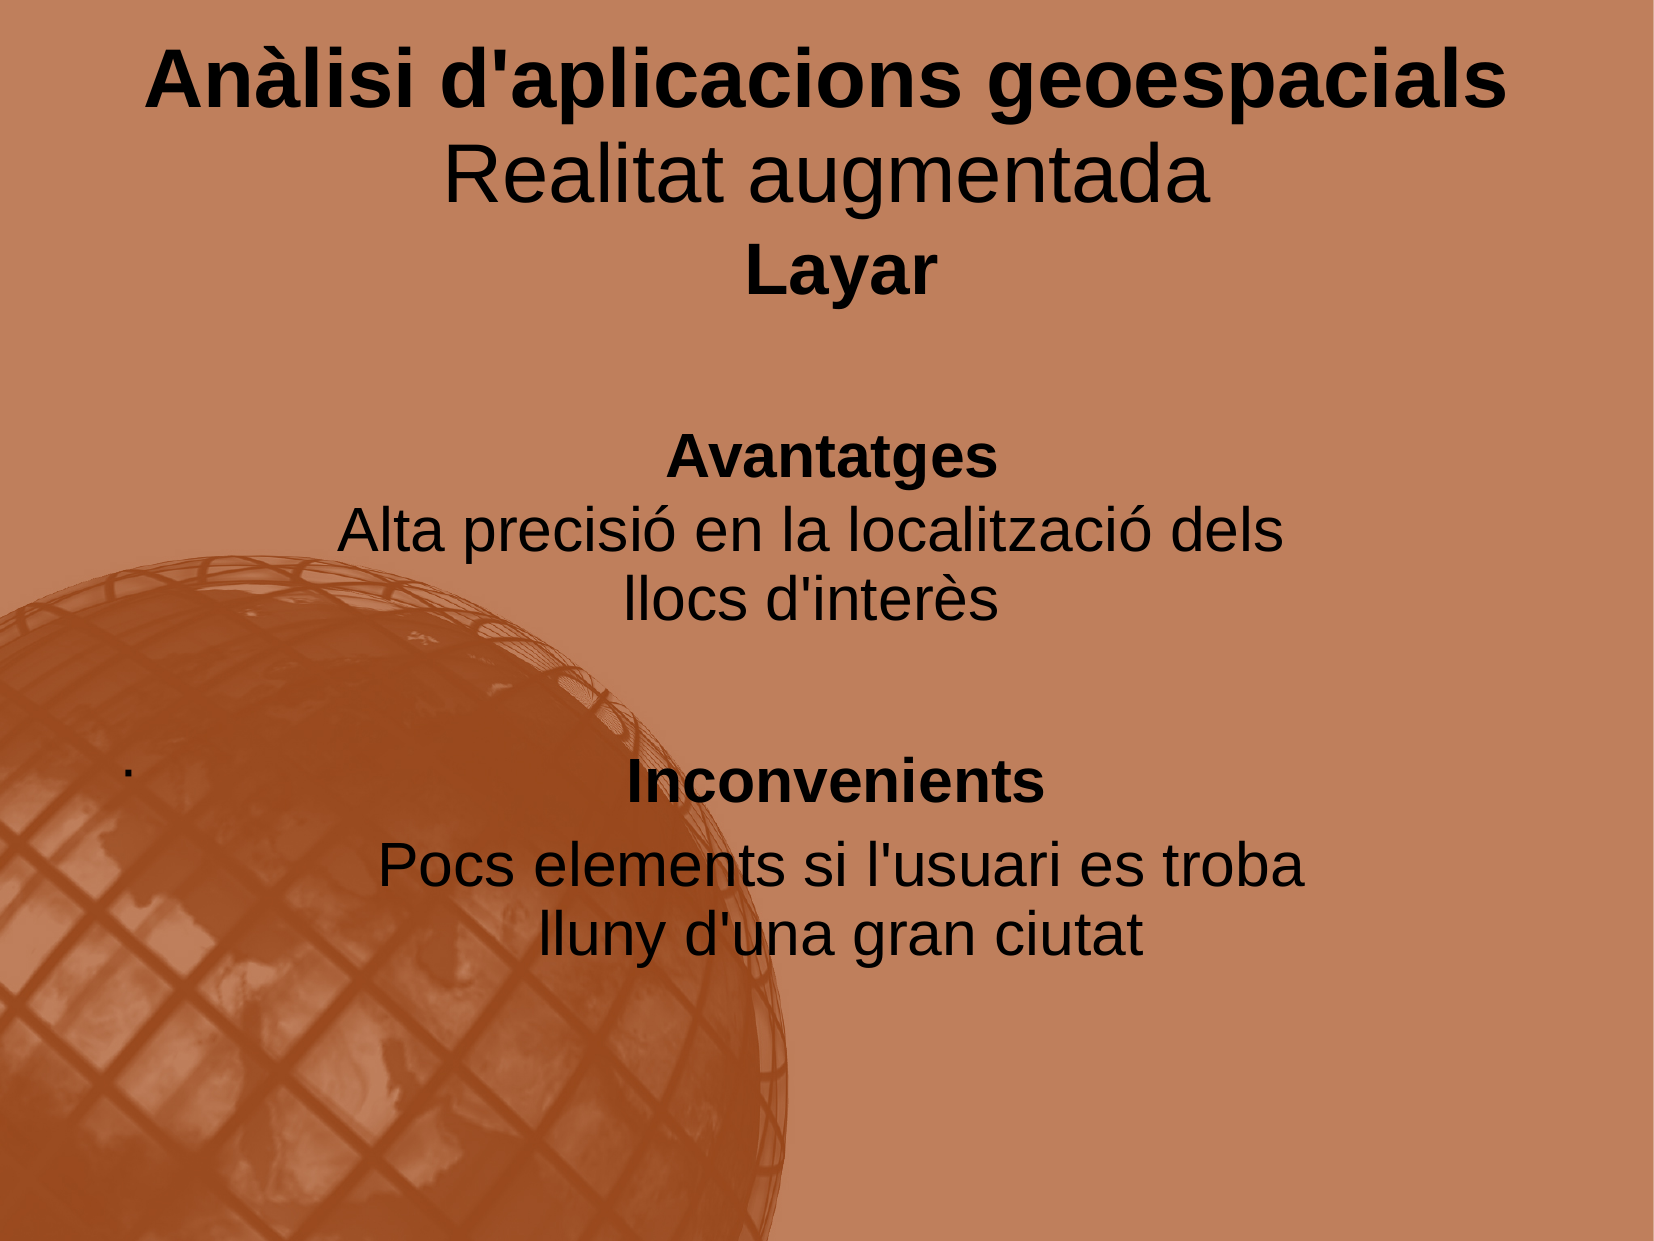

# Anàlisi d'aplicacions geoespacials
Realitat augmentada
Layar
·
Avantatges
Alta precisió en la localització dels llocs d'interès
Inconvenients
Pocs elements si l'usuari es troba lluny d'una gran ciutat